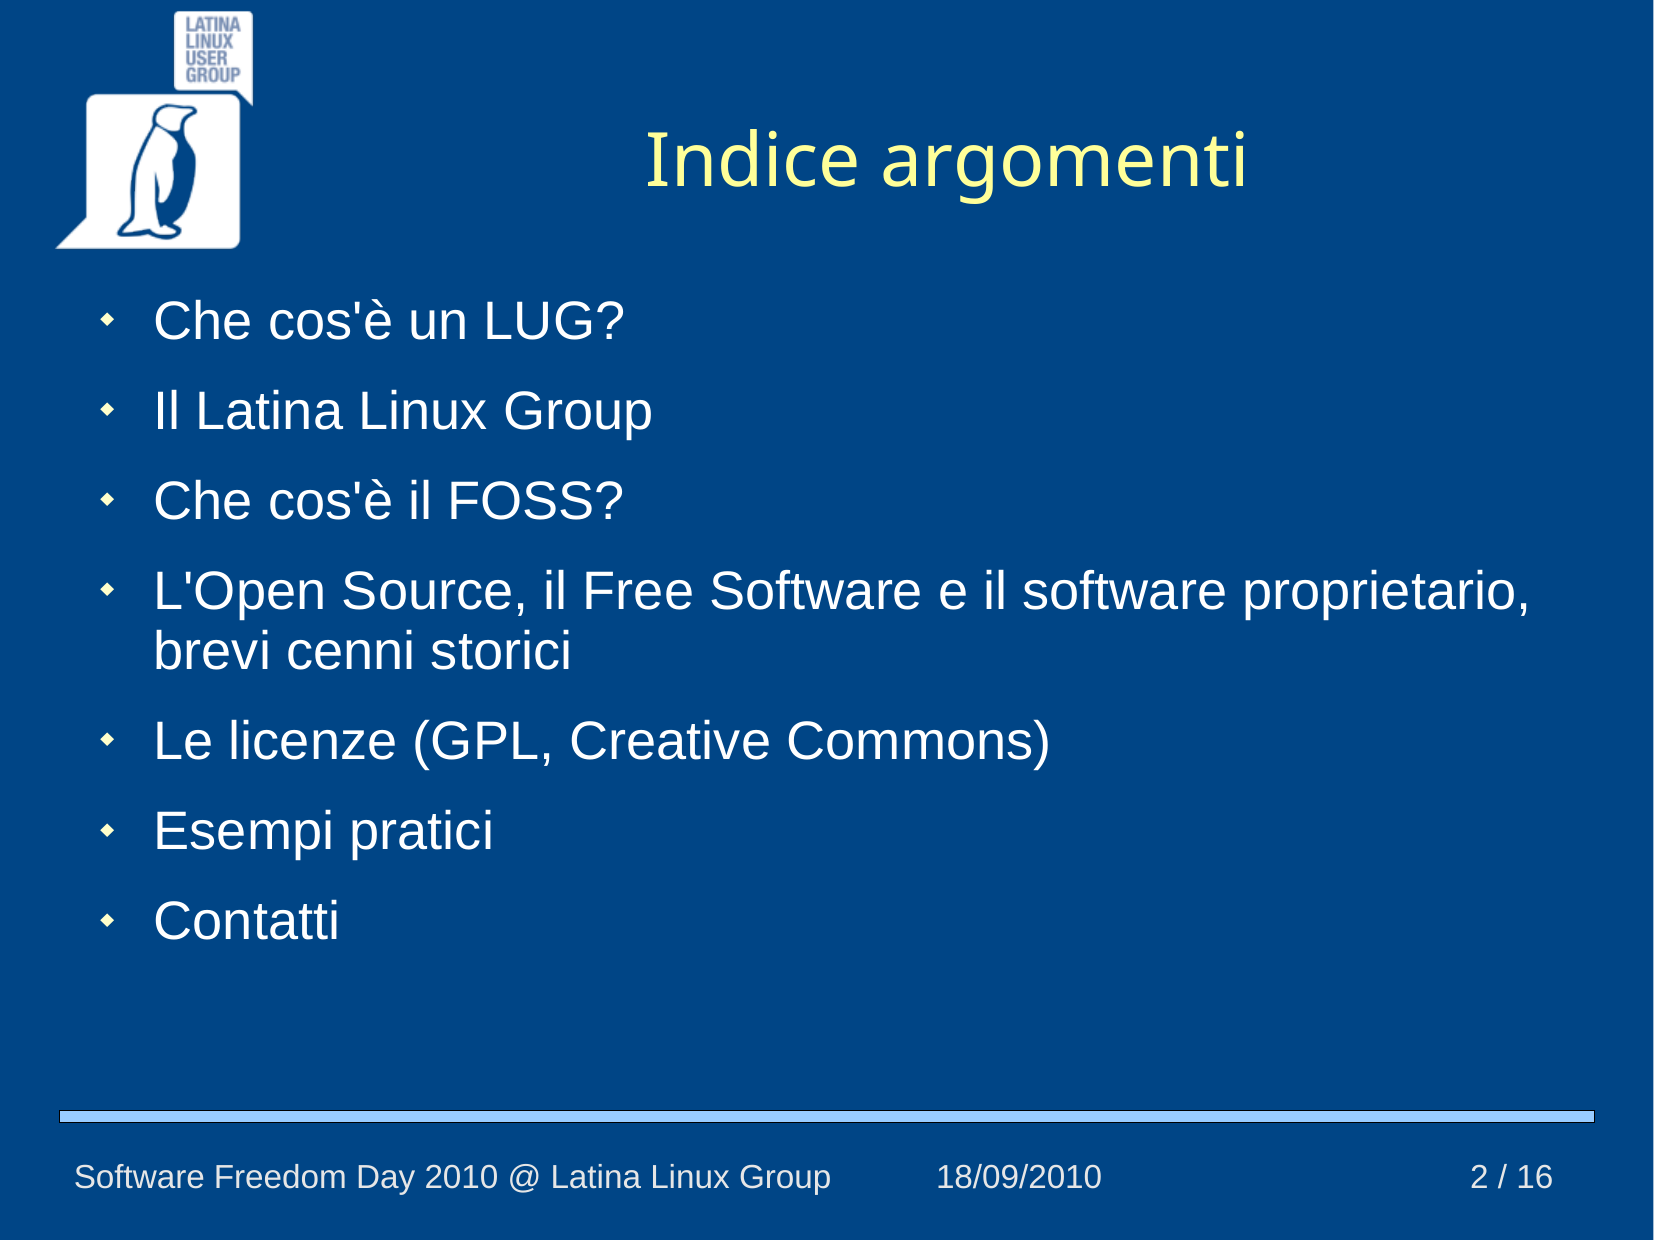

# Indice argomenti
Che cos'è un LUG?
Il Latina Linux Group
Che cos'è il FOSS?
L'Open Source, il Free Software e il software proprietario, brevi cenni storici
Le licenze (GPL, Creative Commons)
Esempi pratici
Contatti